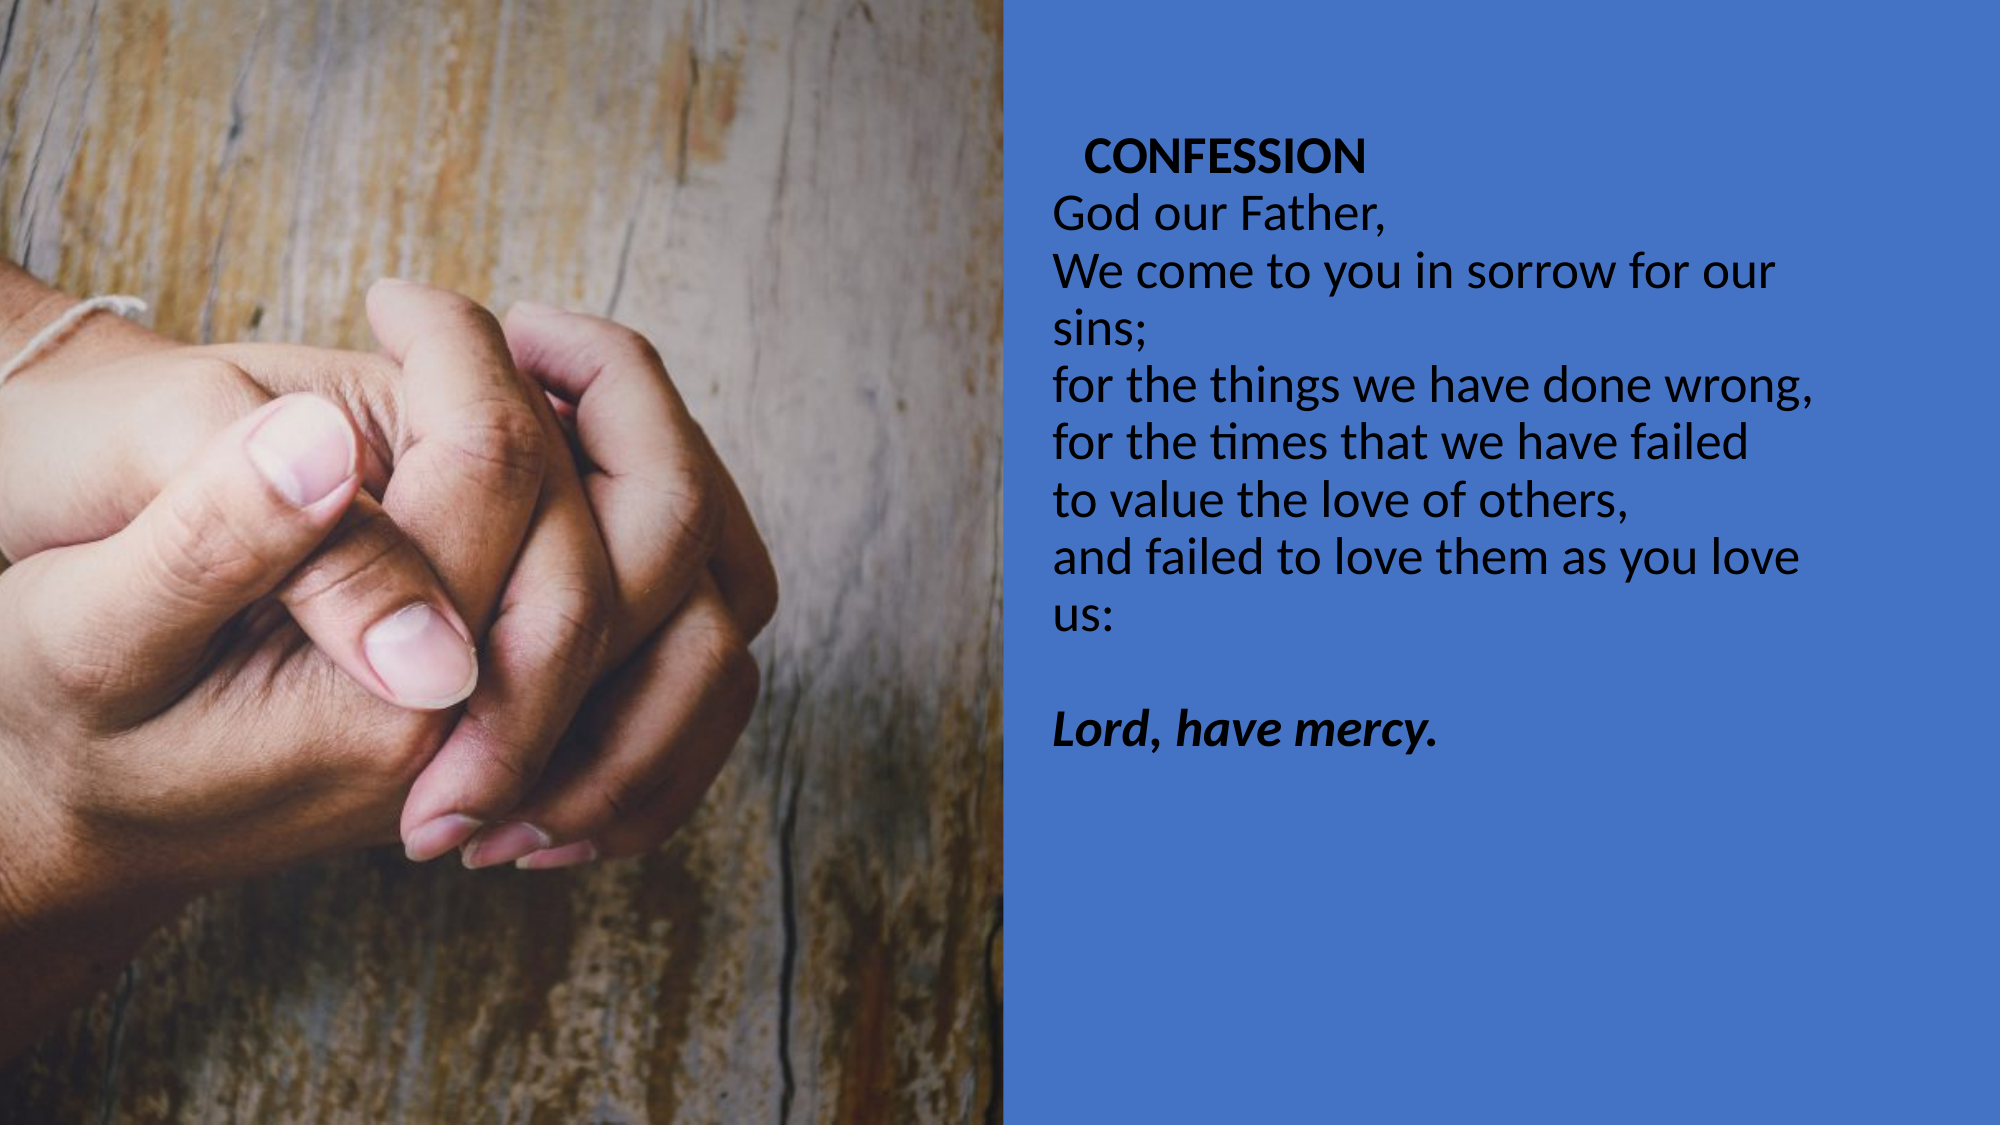

# CONFESSION
God our Father,
We come to you in sorrow for our sins;
for the things we have done wrong,
for the times that we have failed
to value the love of others,
and failed to love them as you love us:
Lord, have mercy.